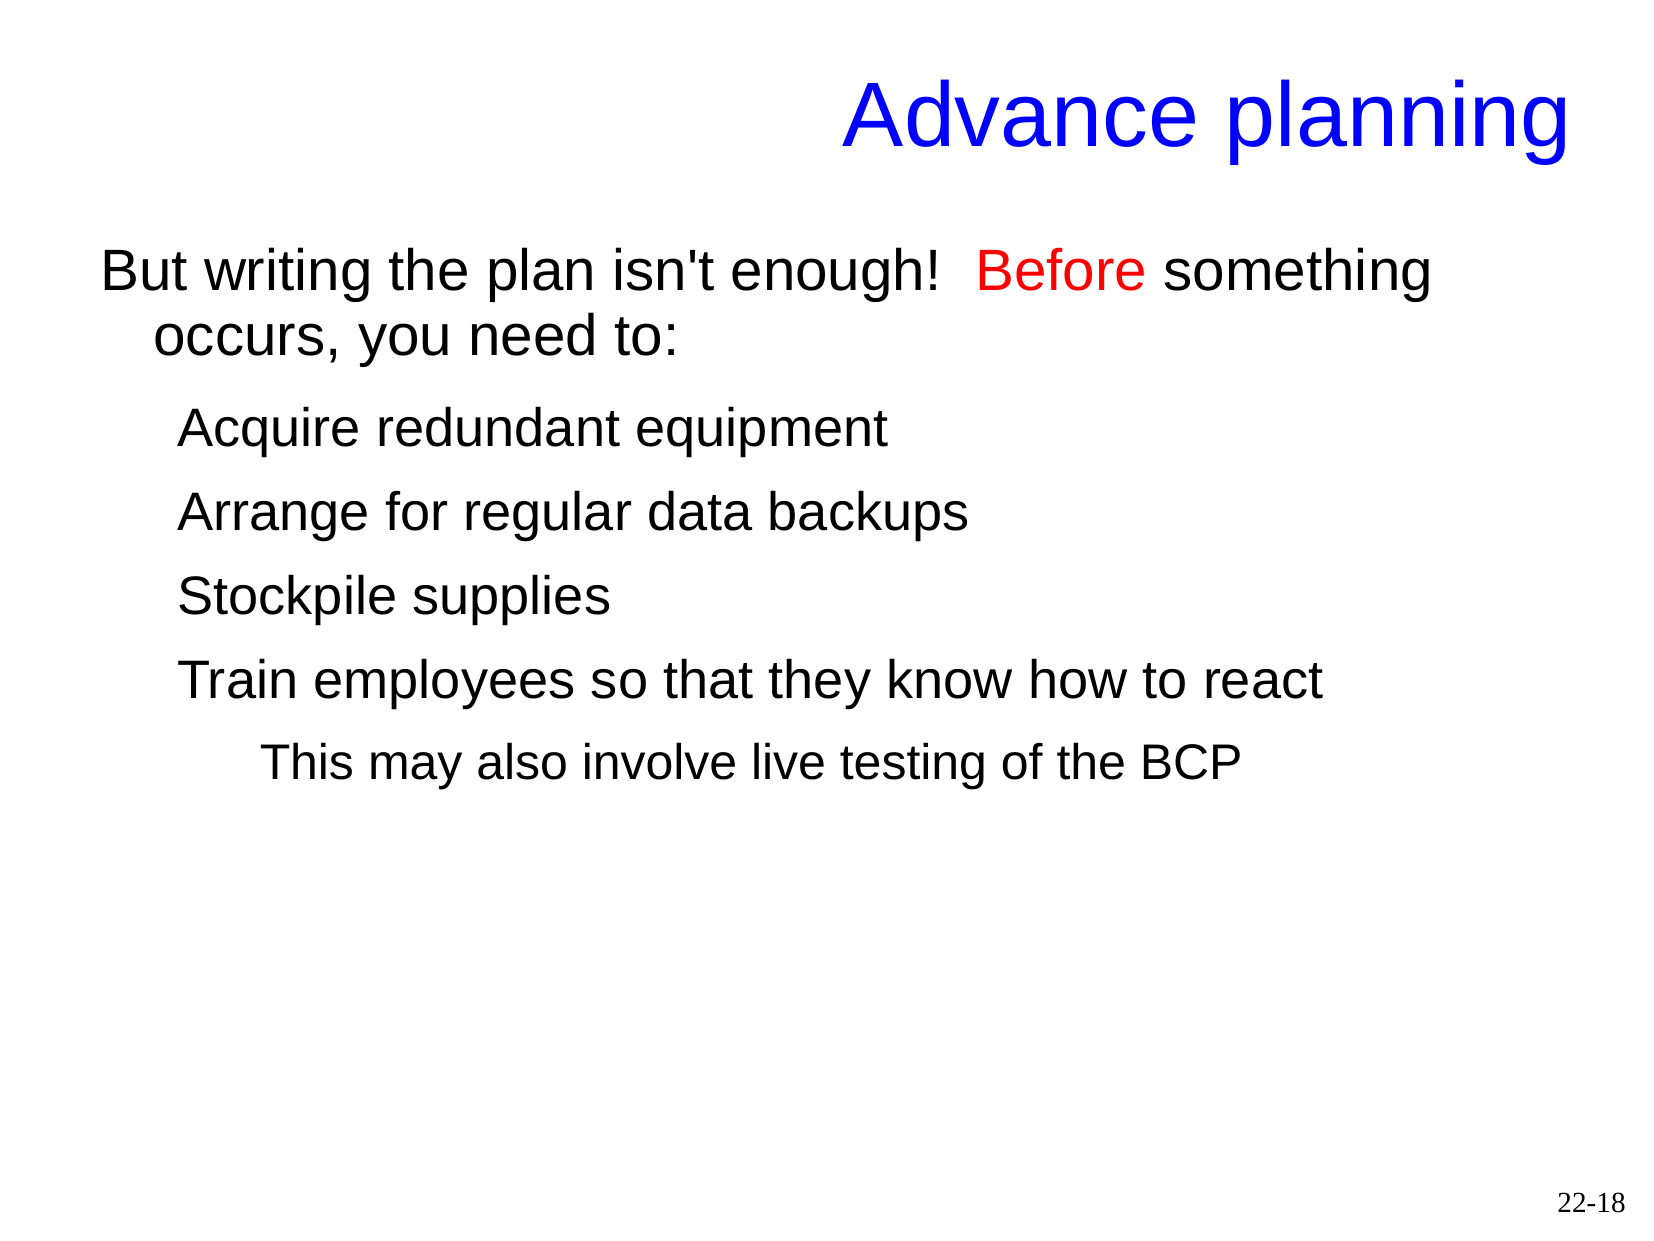

# Advance planning
But writing the plan isn't enough! Before something occurs, you need to:
Acquire redundant equipment
Arrange for regular data backups
Stockpile supplies
Train employees so that they know how to react
This may also involve live testing of the BCP